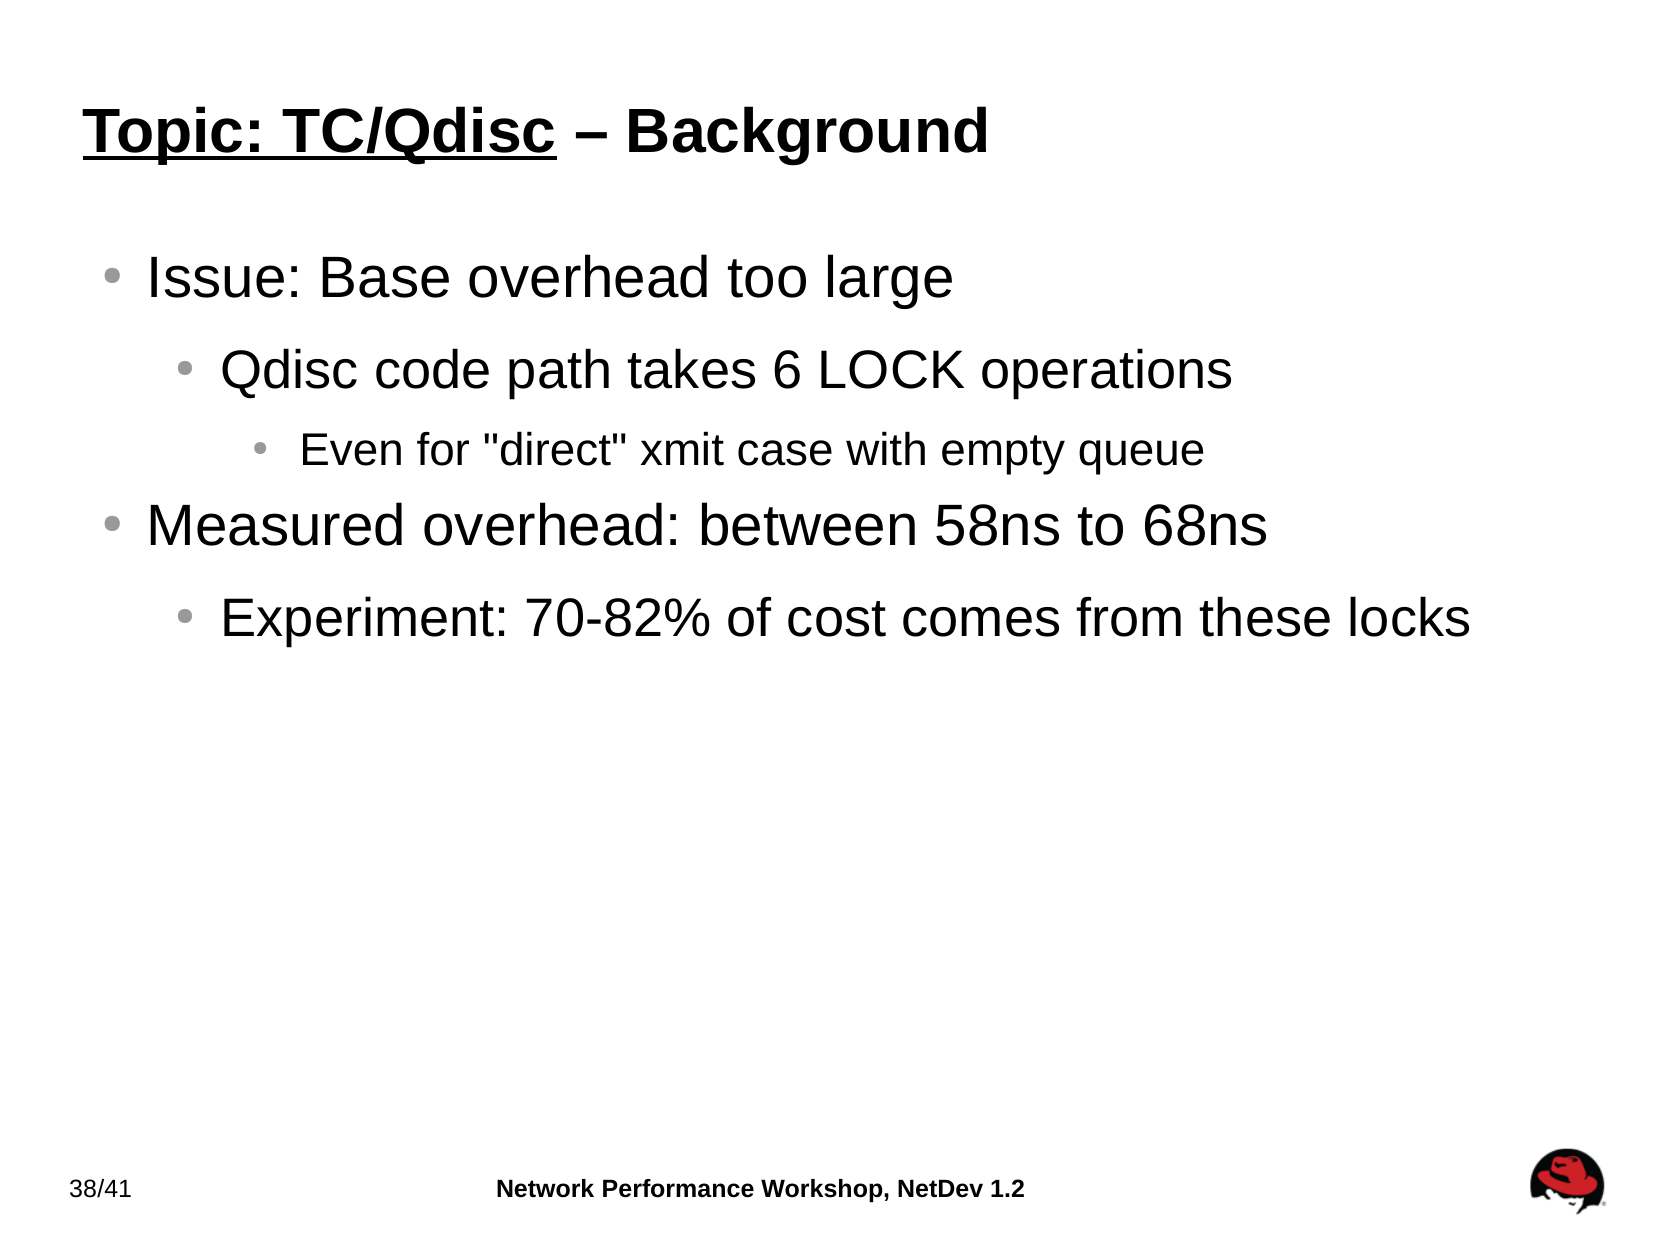

# Topic: TC/Qdisc – Background
Issue: Base overhead too large
Qdisc code path takes 6 LOCK operations
Even for "direct" xmit case with empty queue
Measured overhead: between 58ns to 68ns
Experiment: 70-82% of cost comes from these locks